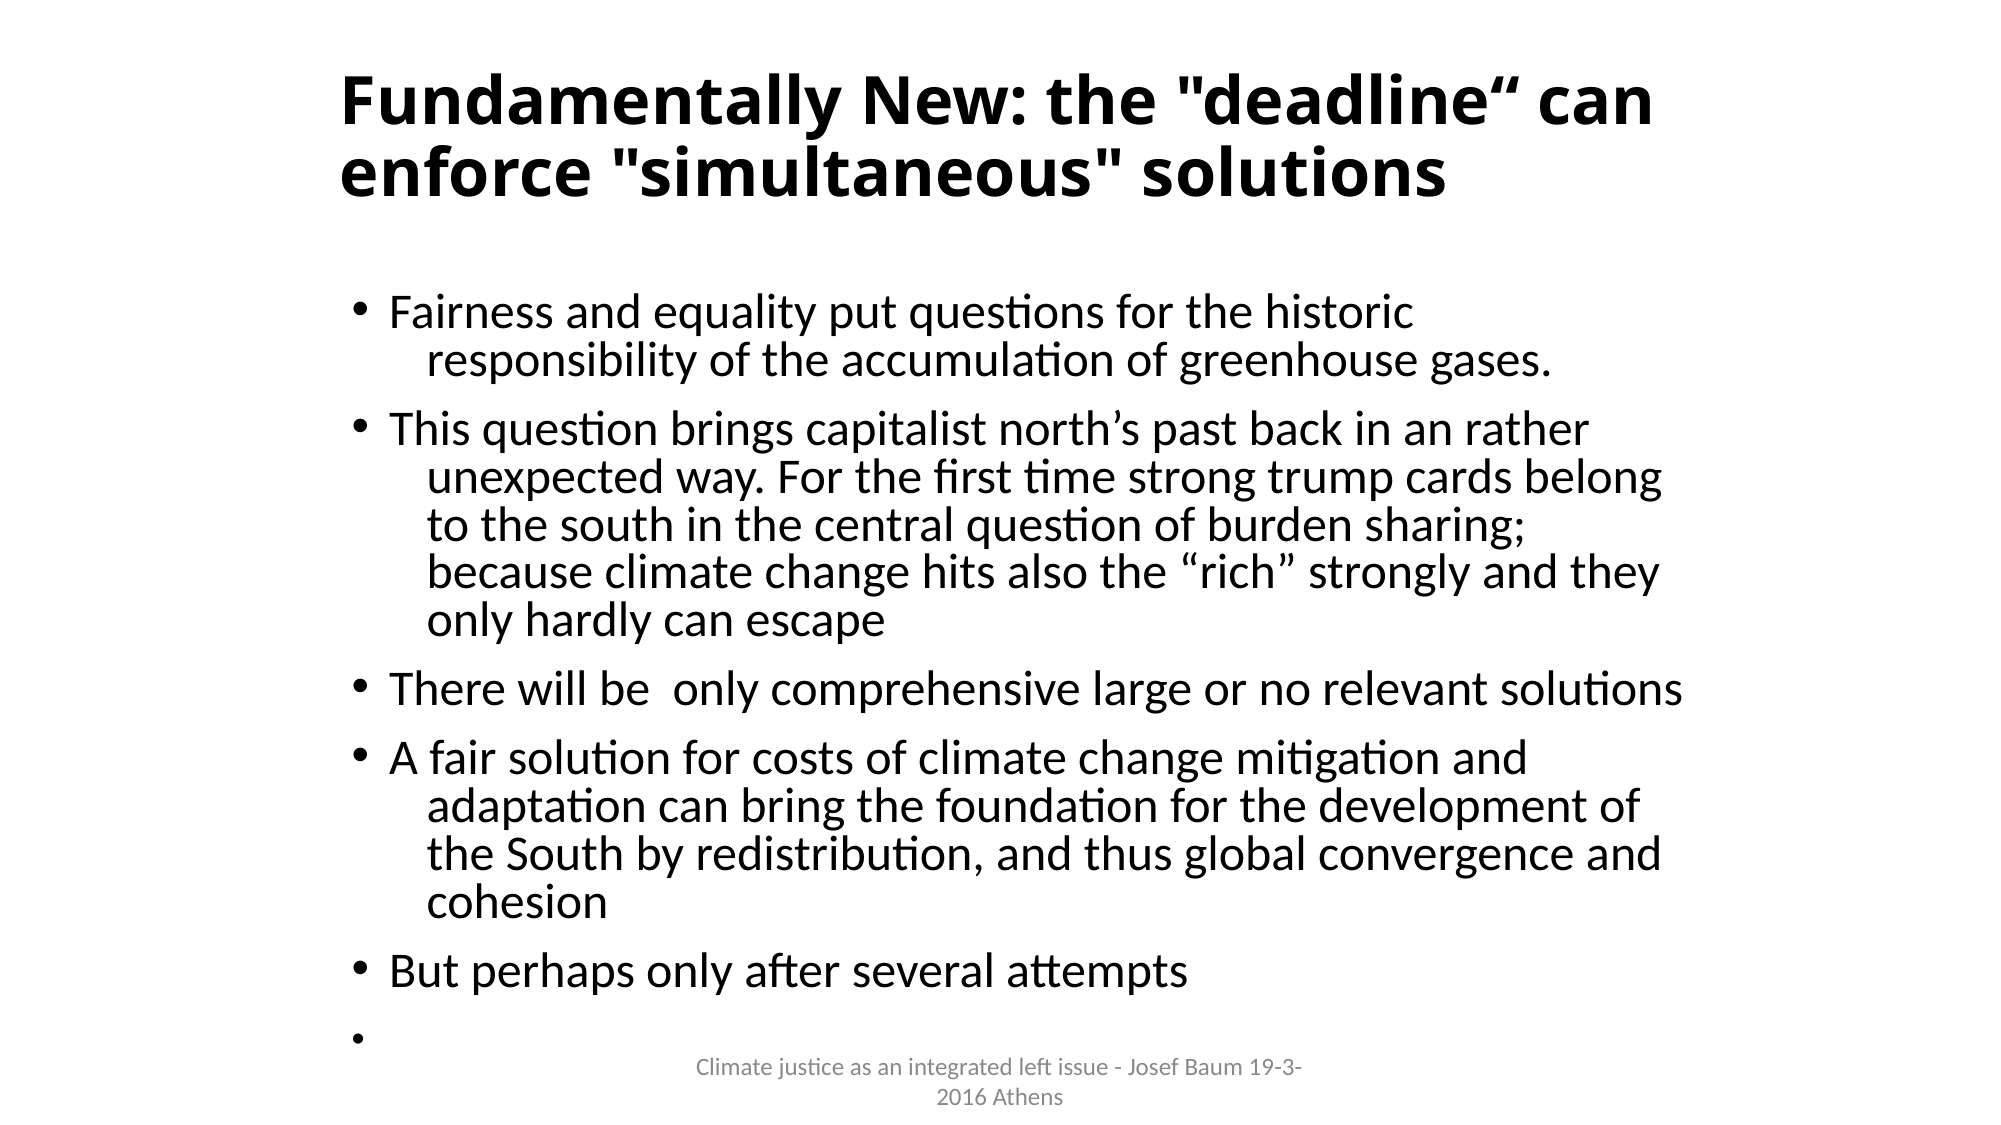

# Fundamentally New: the "deadline“ can enforce "simultaneous" solutions
Fairness and equality put questions for the historic responsibility of the accumulation of greenhouse gases.
This question brings capitalist north’s past back in an rather unexpected way. For the first time strong trump cards belong to the south in the central question of burden sharing; because climate change hits also the “rich” strongly and they only hardly can escape
There will be only comprehensive large or no relevant solutions
A fair solution for costs of climate change mitigation and adaptation can bring the foundation for the development of the South by redistribution, and thus global convergence and cohesion
But perhaps only after several attempts
Climate justice as an integrated left issue - Josef Baum 19-3-2016 Athens